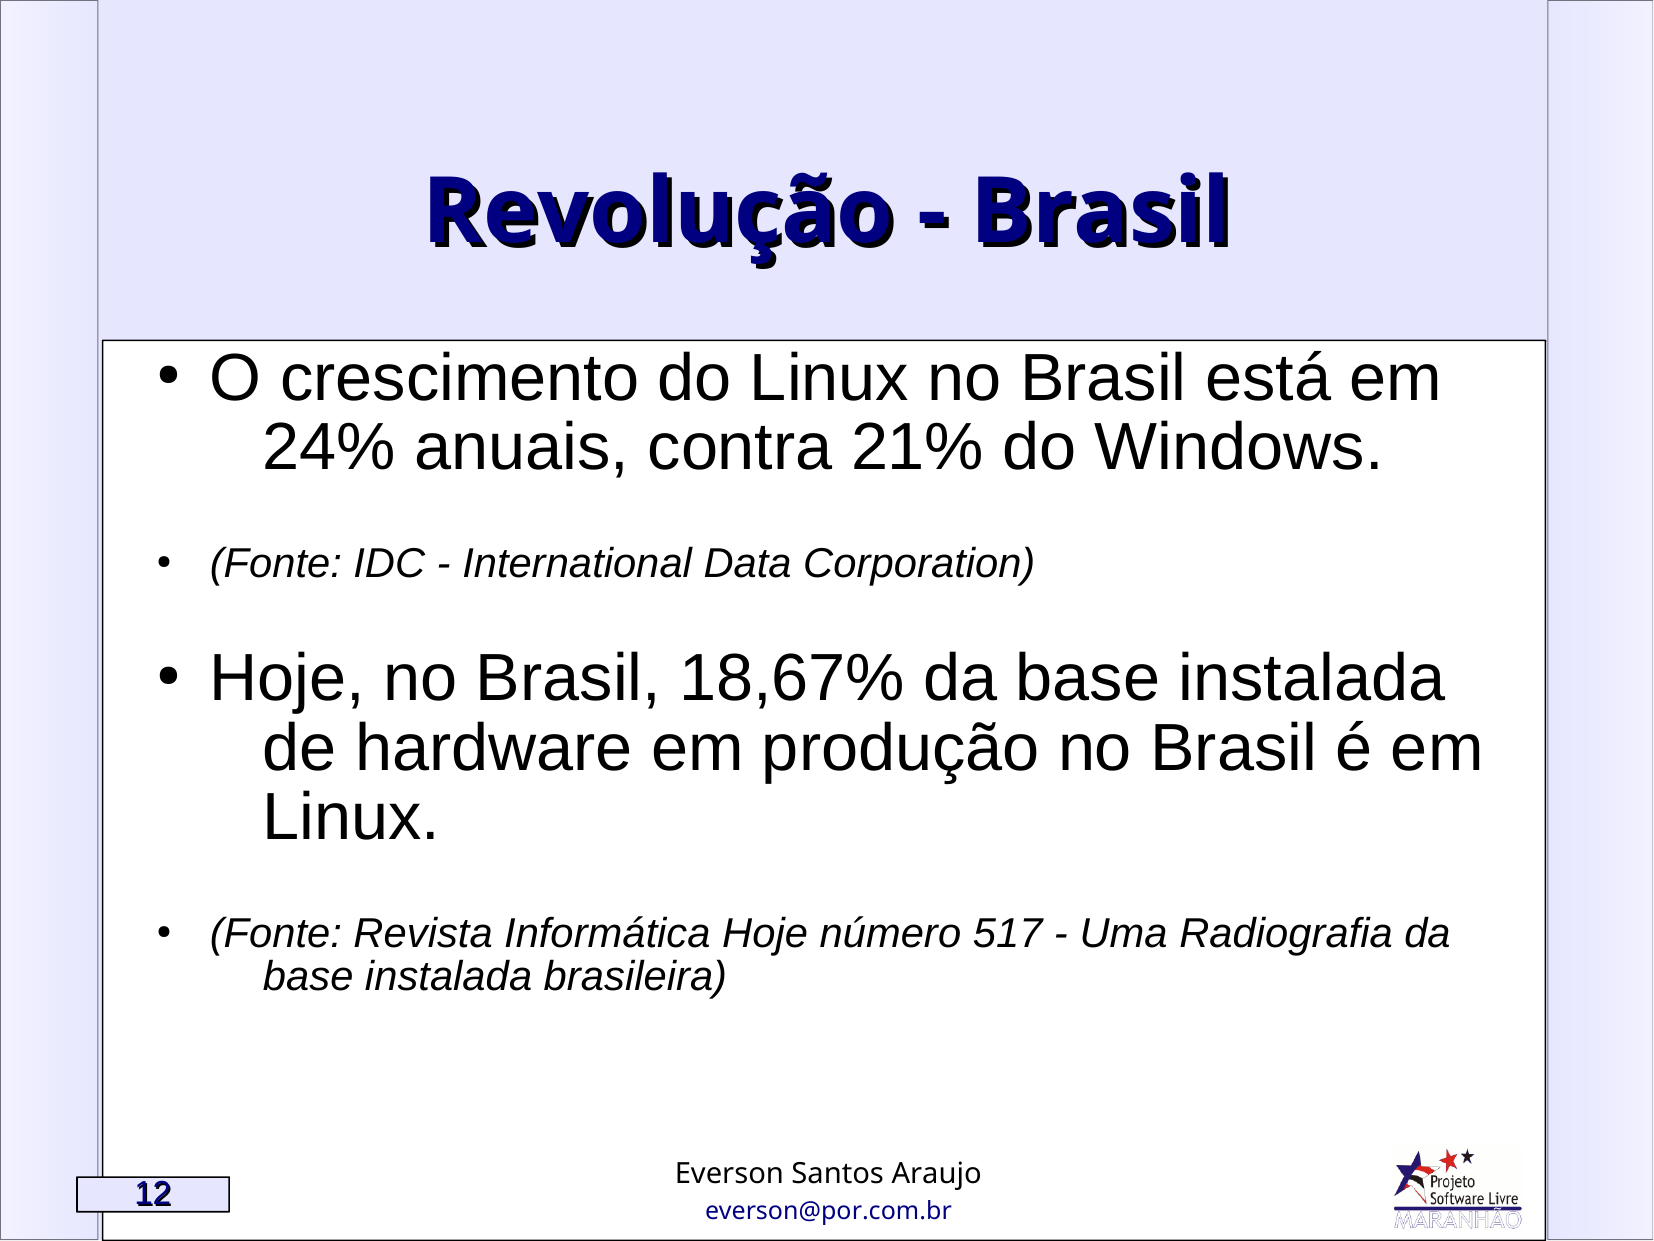

# Revolução - Brasil
O crescimento do Linux no Brasil está em 24% anuais, contra 21% do Windows.
(Fonte: IDC - International Data Corporation)
Hoje, no Brasil, 18,67% da base instalada de hardware em produção no Brasil é em Linux.
(Fonte: Revista Informática Hoje número 517 - Uma Radiografia da base instalada brasileira)